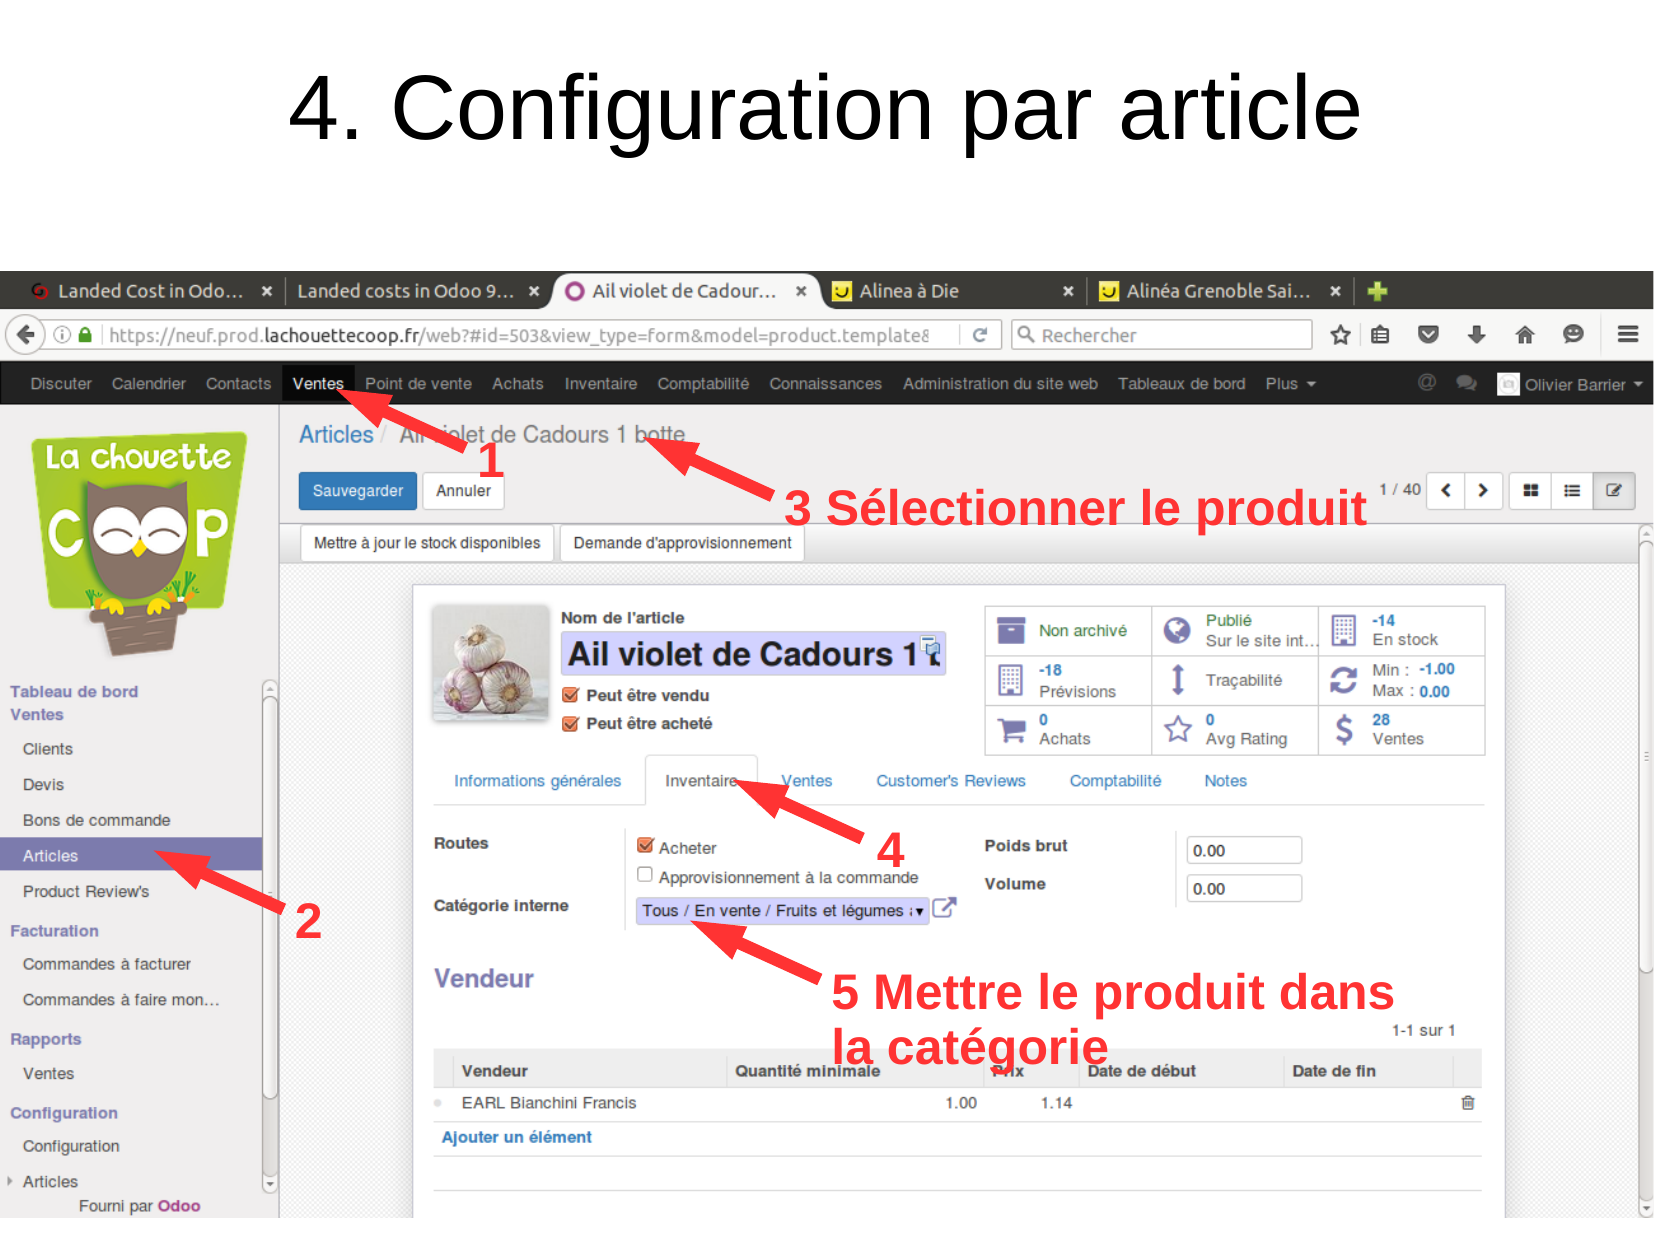

# 4. Configuration par article
1
3 Sélectionner le produit
4
2
5 Mettre le produit dans la catégorie